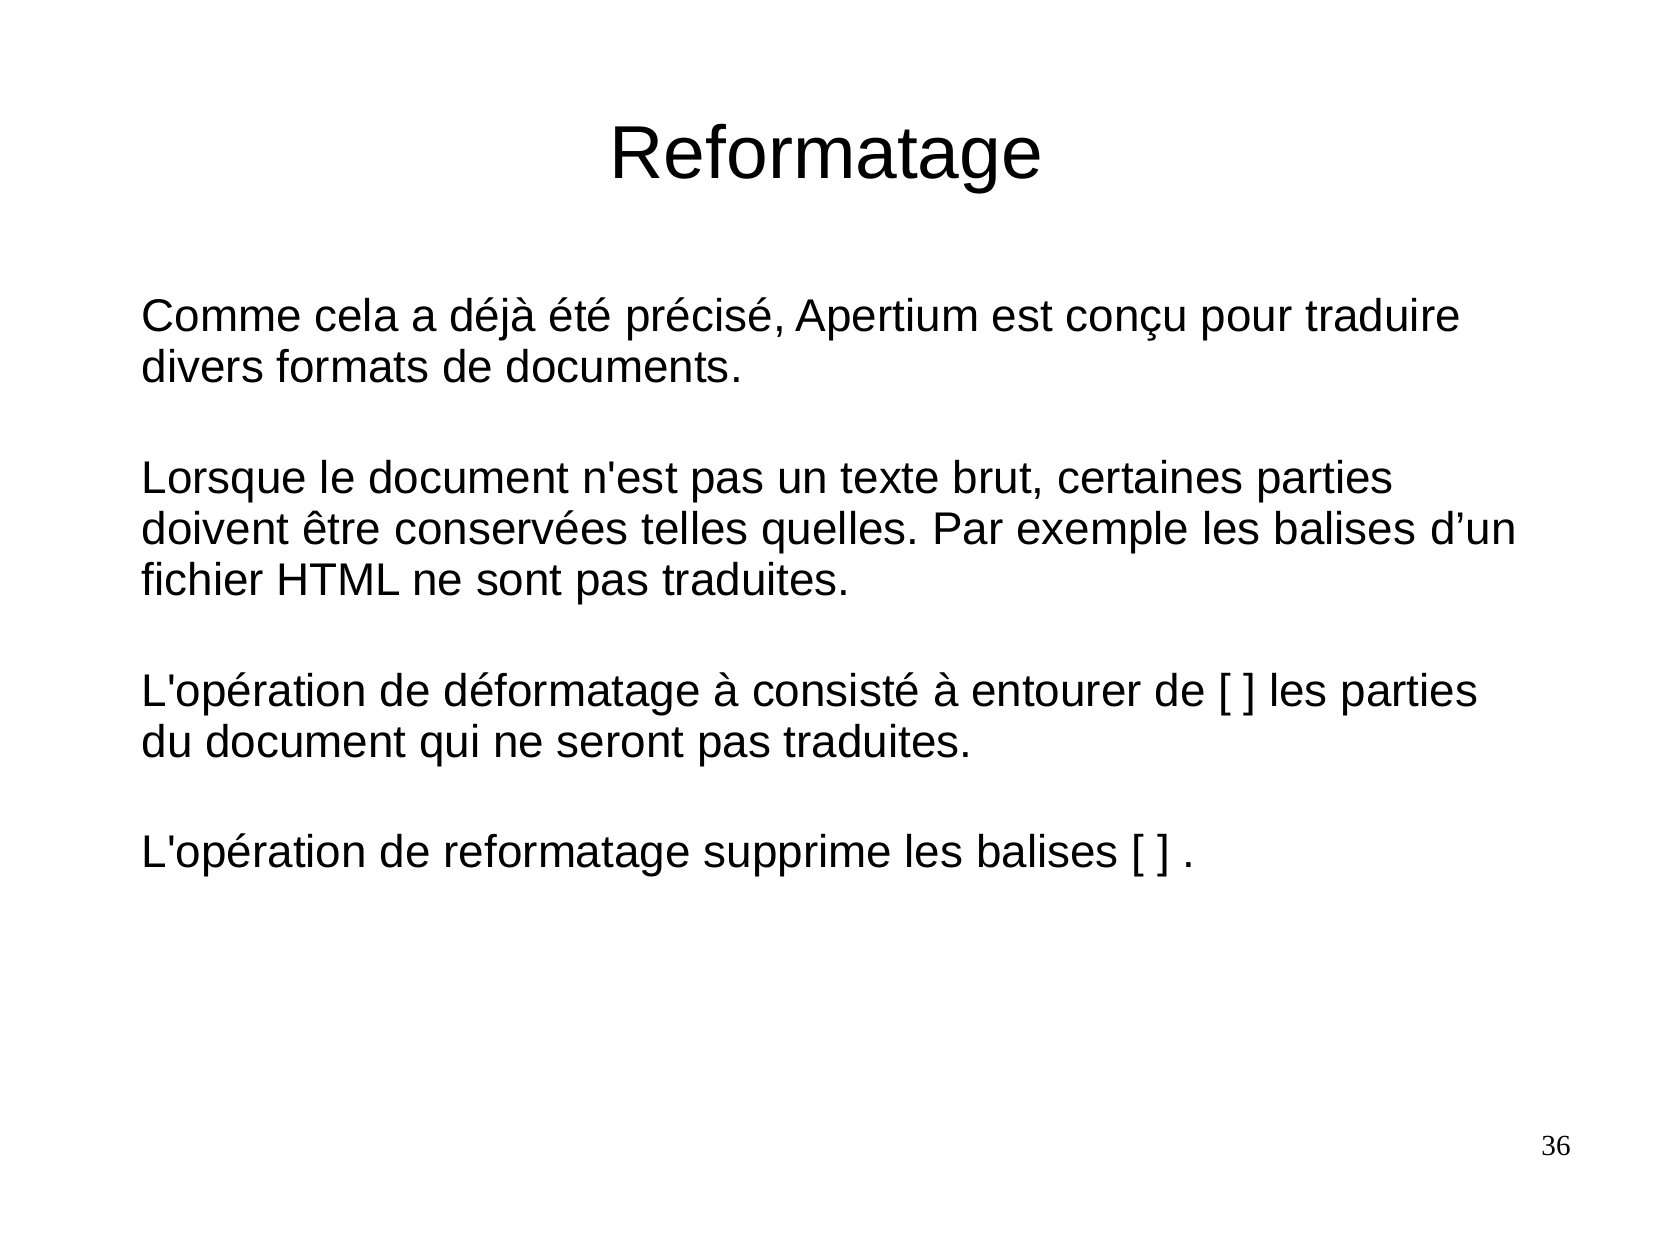

# Reformatage
Comme cela a déjà été précisé, Apertium est conçu pour traduire divers formats de documents.
Lorsque le document n'est pas un texte brut, certaines parties doivent être conservées telles quelles. Par exemple les balises d’un fichier HTML ne sont pas traduites.
L'opération de déformatage à consisté à entourer de [ ] les parties du document qui ne seront pas traduites.
L'opération de reformatage supprime les balises [ ] .
36